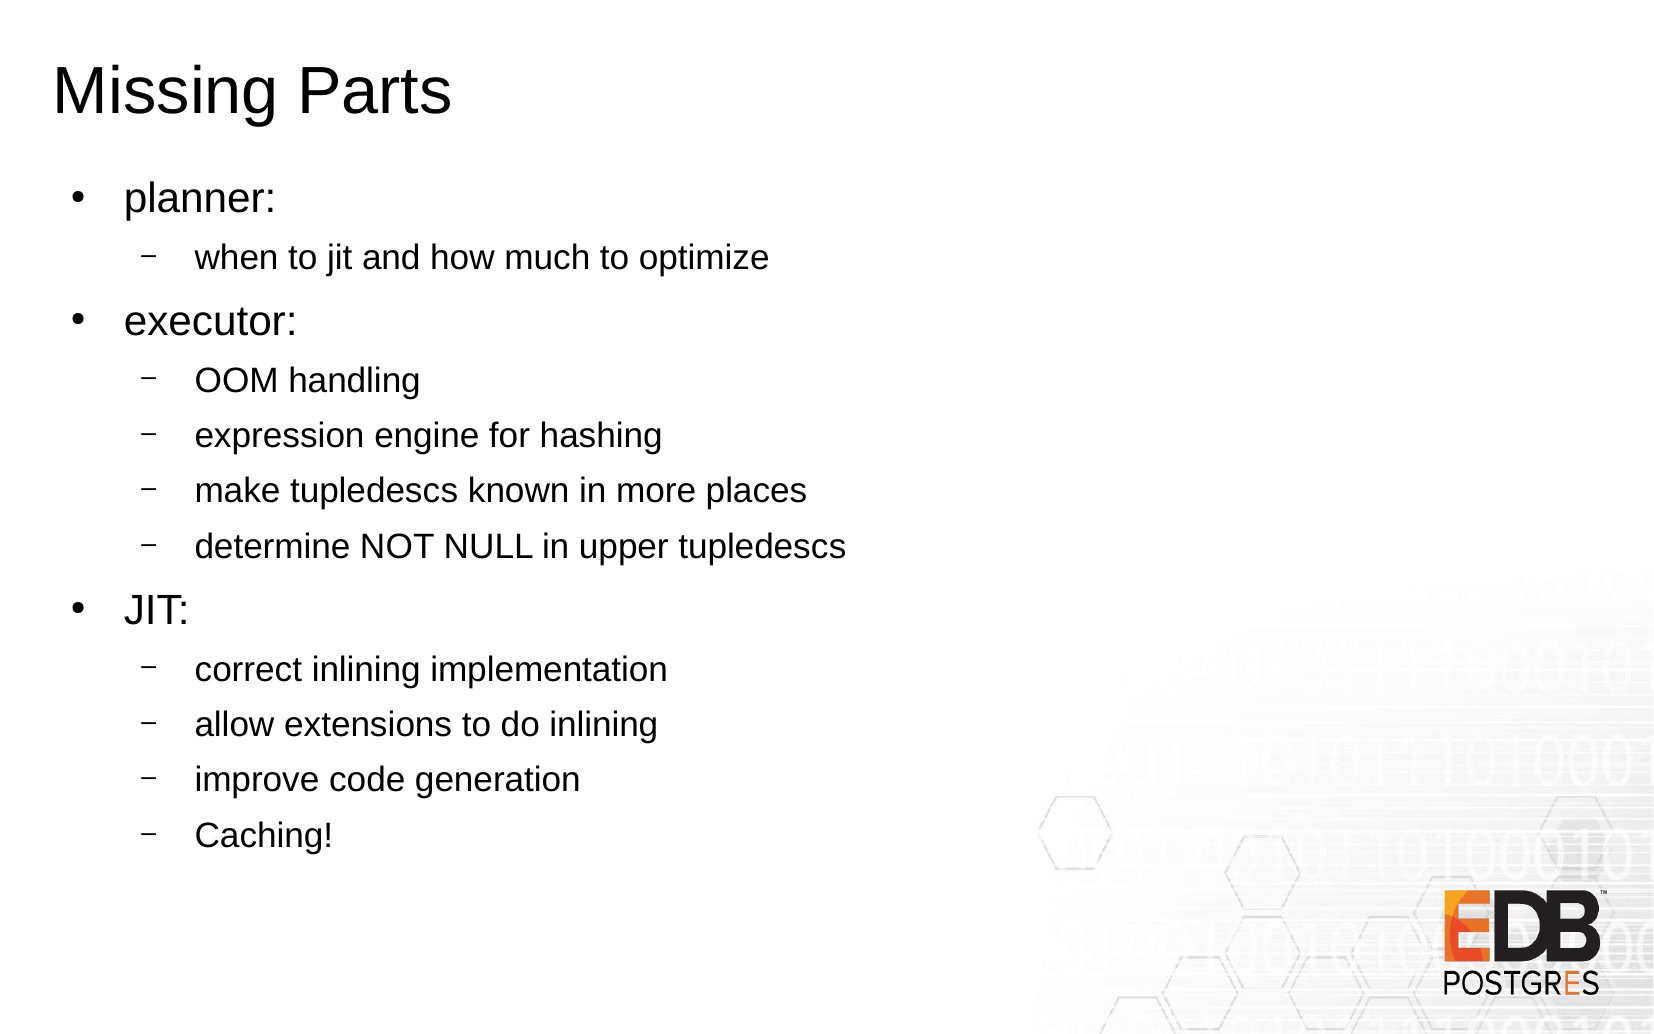

# Missing Parts
planner:
when to jit and how much to optimize
executor:
OOM handling
expression engine for hashing
make tupledescs known in more places
determine NOT NULL in upper tupledescs
JIT:
correct inlining implementation
allow extensions to do inlining
improve code generation
Caching!